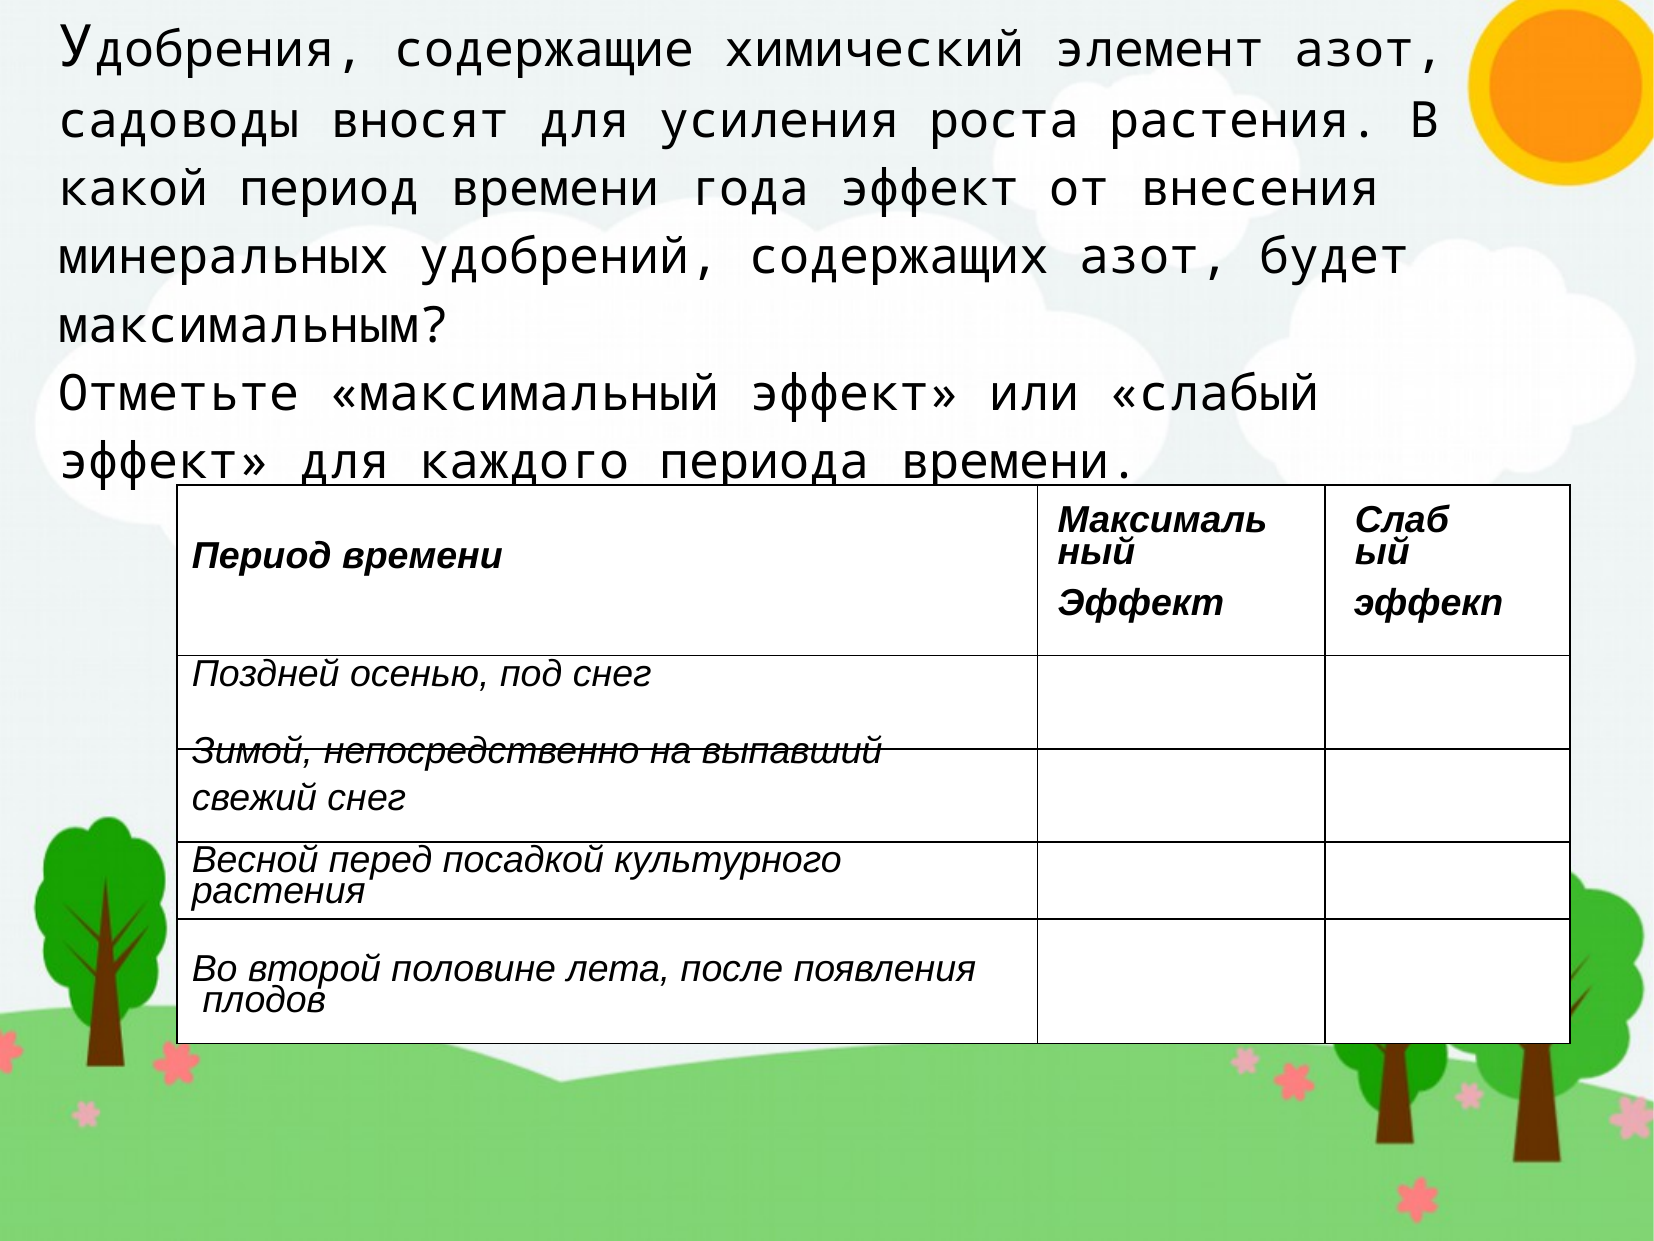

# Удобрения, содержащие химический элемент азот, садоводы вносят для усиления роста растения. В какой период времени года эффект от внесения минеральных удобрений, содержащих азот, будет максимальным?
Отметьте «максимальный эффект» или «слабый эффект» для каждого периода времени.
| Период времени | Максималь ный Эффект | Слаб ый эффекn |
| --- | --- | --- |
| Поздней осенью, под снег | | |
| Зимой, непосредственно на выпавший свежий снег | | |
| Весной перед посадкой культурного растения | | |
| Во второй половине лета, после появления плодов | | |